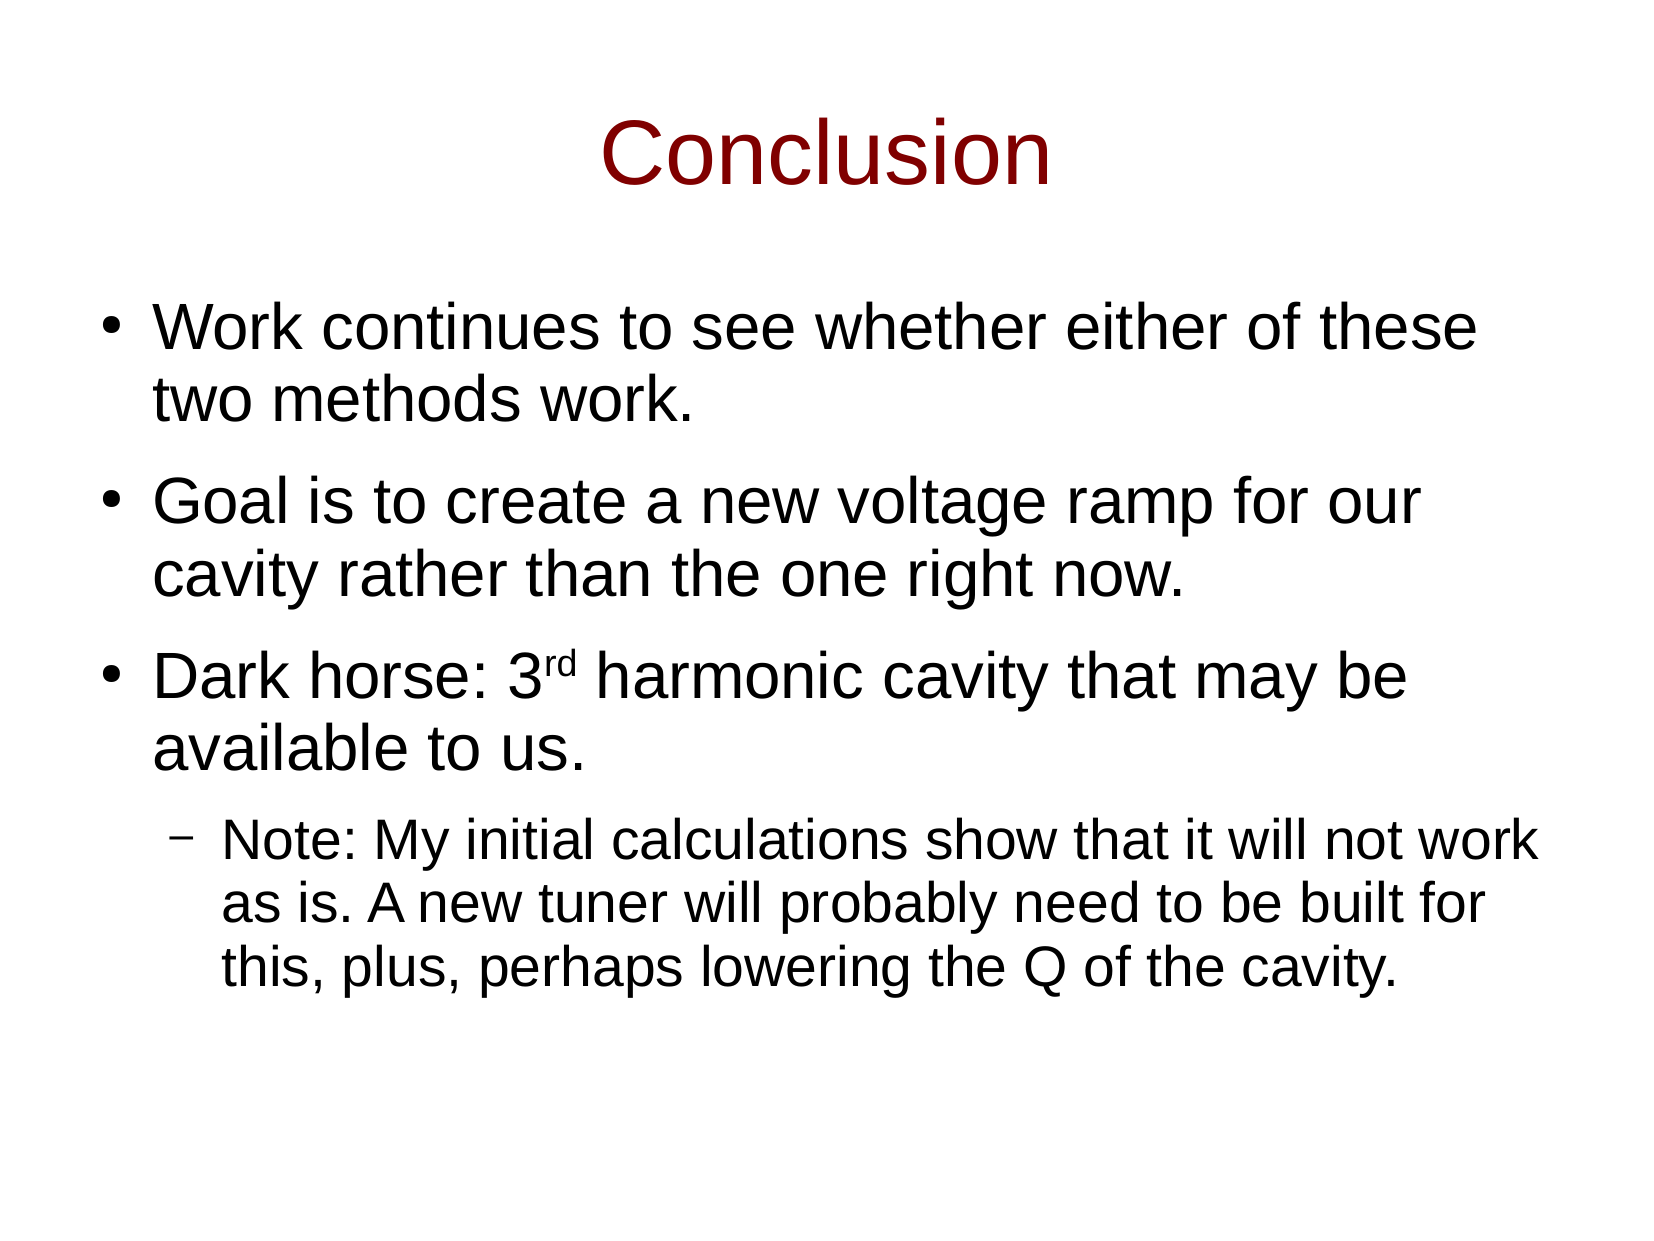

# Conclusion
Work continues to see whether either of these two methods work.
Goal is to create a new voltage ramp for our cavity rather than the one right now.
Dark horse: 3rd harmonic cavity that may be available to us.
Note: My initial calculations show that it will not work as is. A new tuner will probably need to be built for this, plus, perhaps lowering the Q of the cavity.